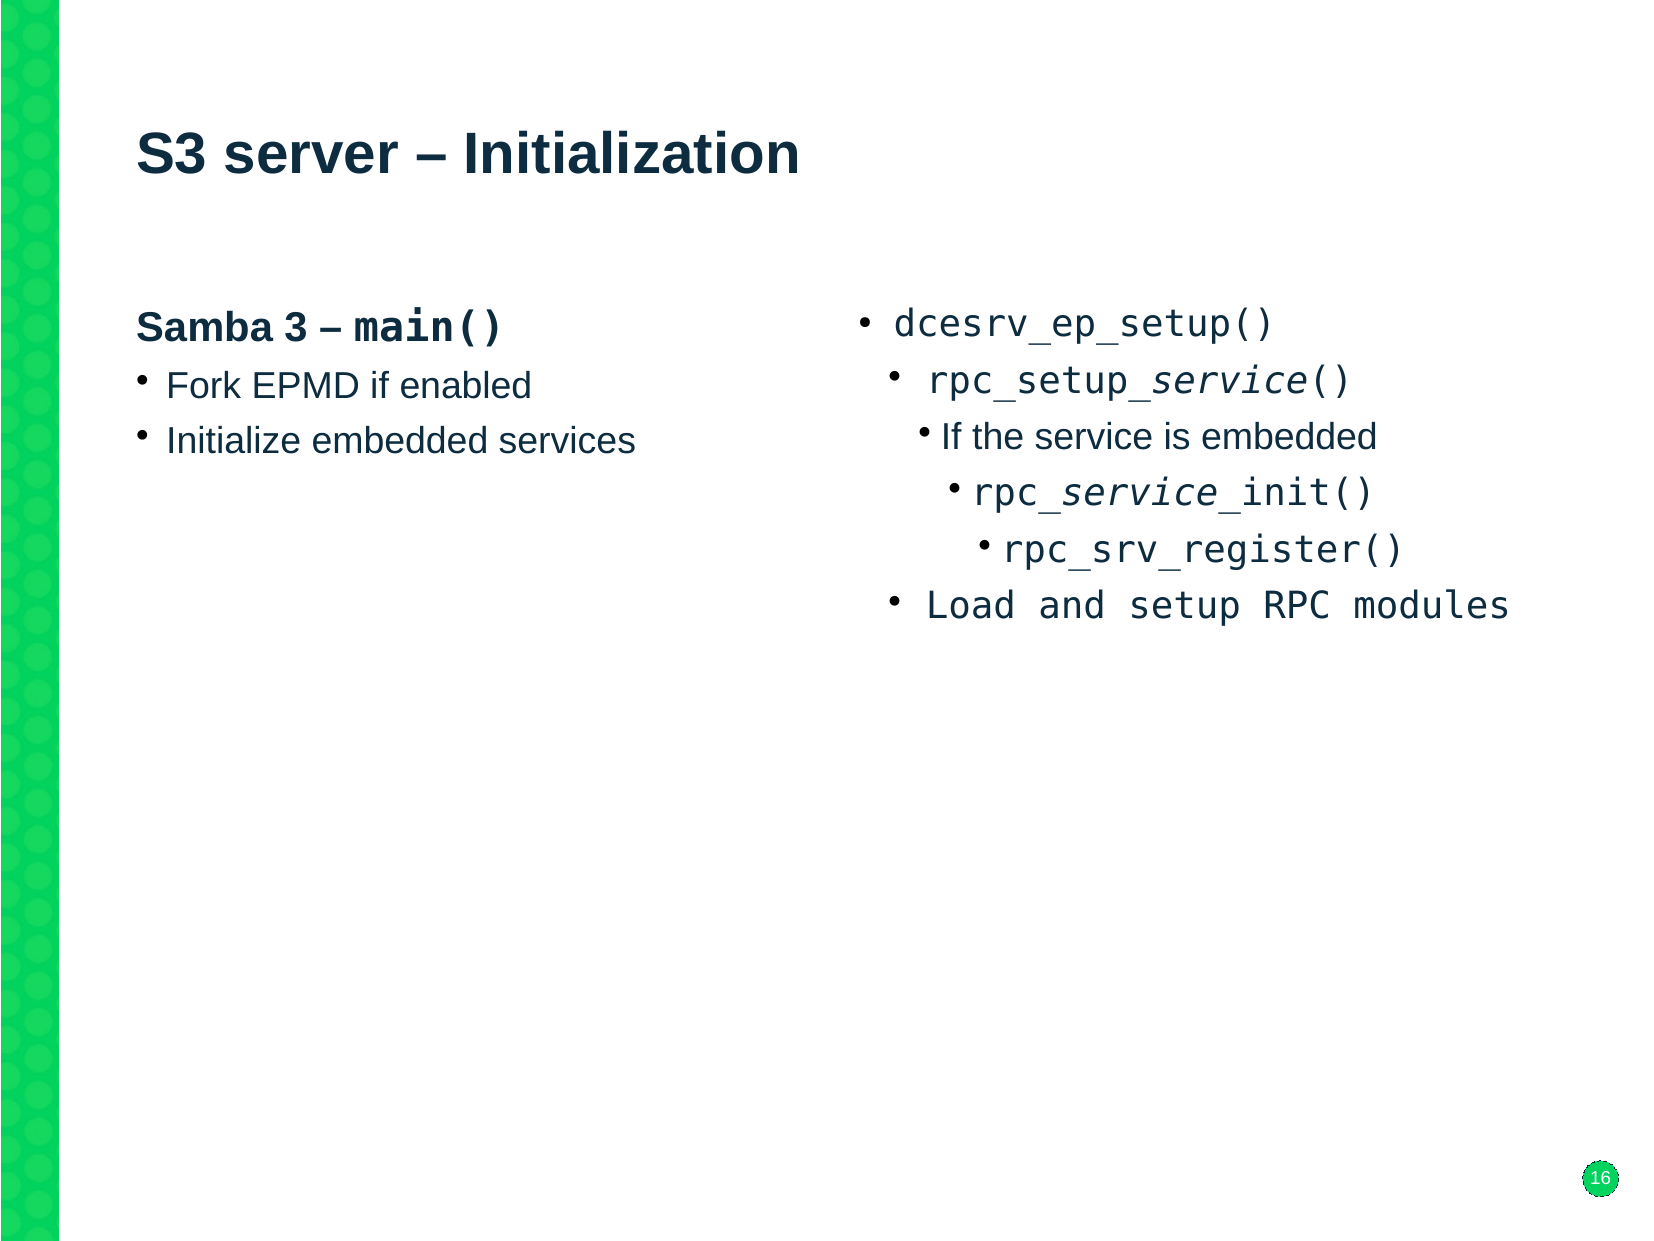

# S3 server – Initialization
Samba 3 – main()
Fork EPMD if enabled
Initialize embedded services
dcesrv_ep_setup()
rpc_setup_service()
If the service is embedded
rpc_service_init()
rpc_srv_register()
Load and setup RPC modules
16